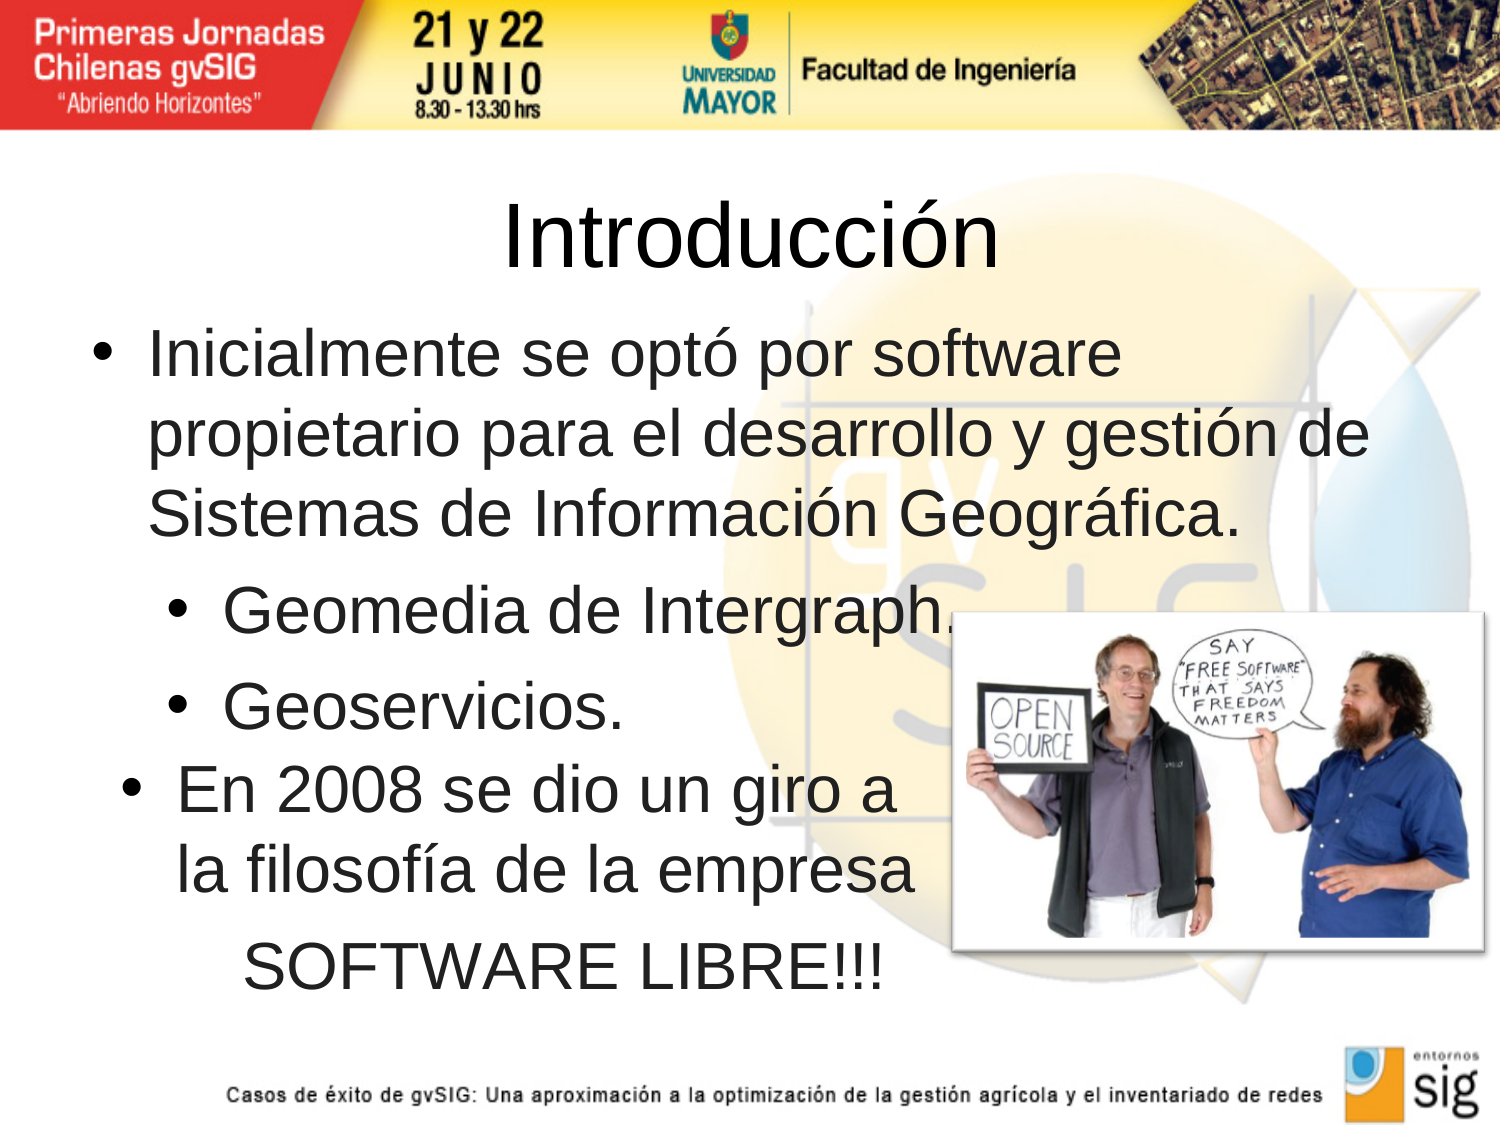

# Introducción
Inicialmente se optó por software propietario para el desarrollo y gestión de Sistemas de Información Geográfica.
Geomedia de Intergraph.
Geoservicios.
En 2008 se dio un giro a la filosofía de la empresa
	SOFTWARE LIBRE!!!